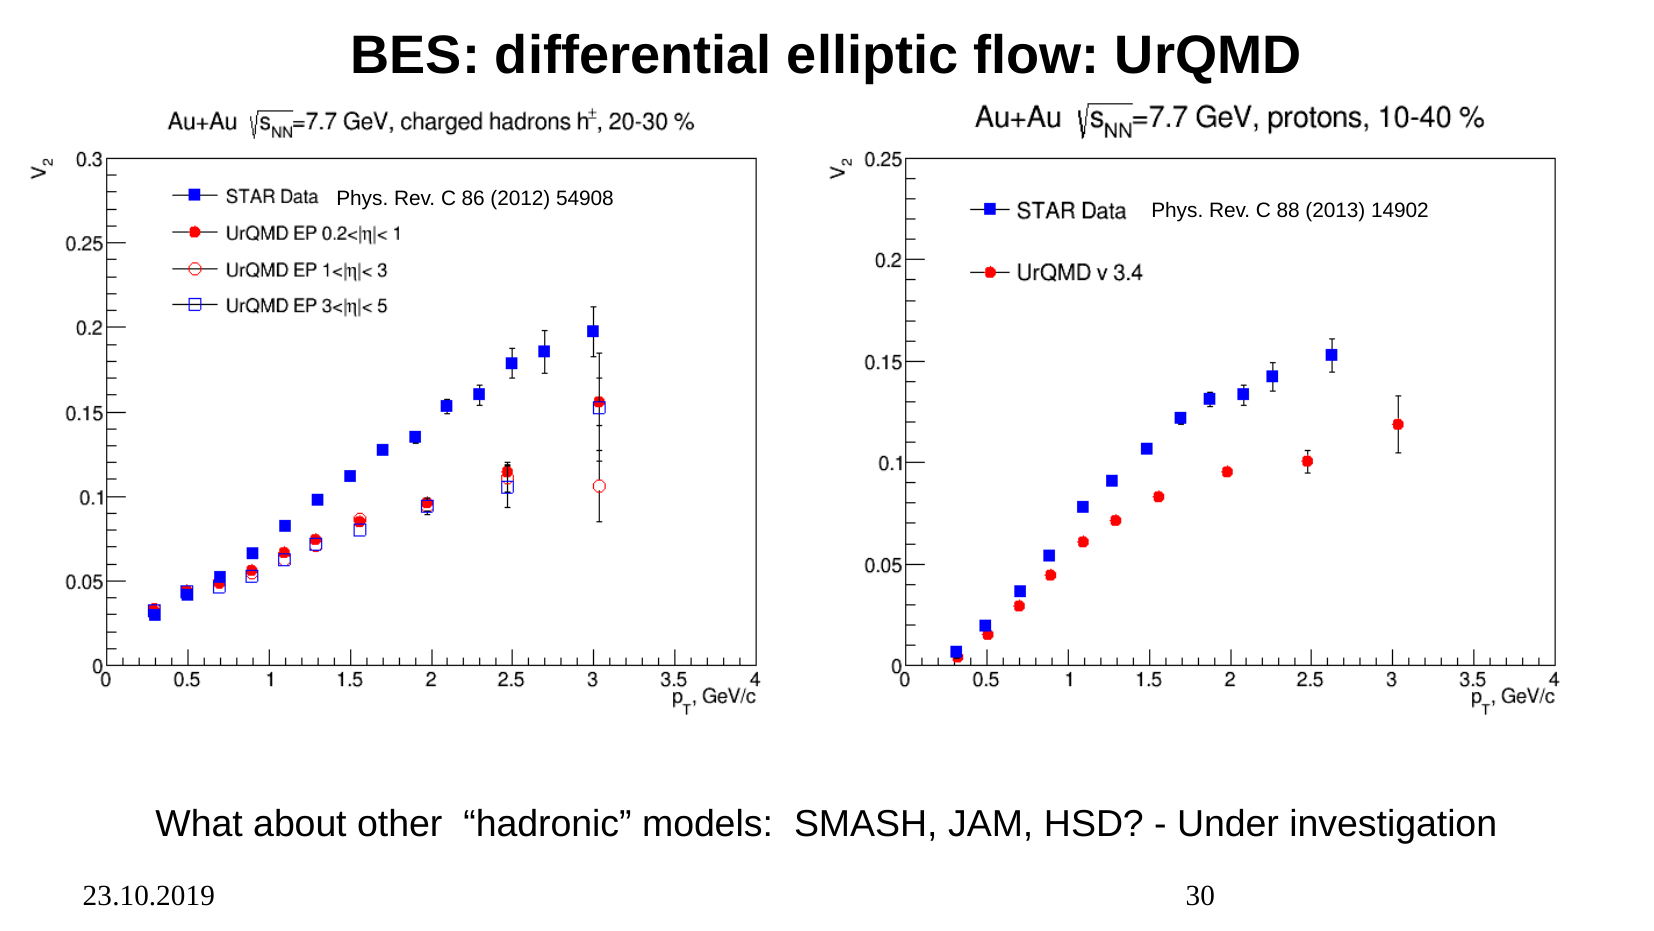

# BES: differential elliptic flow: UrQMD
Phys. Rev. C 86 (2012) 54908
Phys. Rev. C 88 (2013) 14902
What about other “hadronic” models: SMASH, JAM, HSD? - Under investigation
23.10.2019